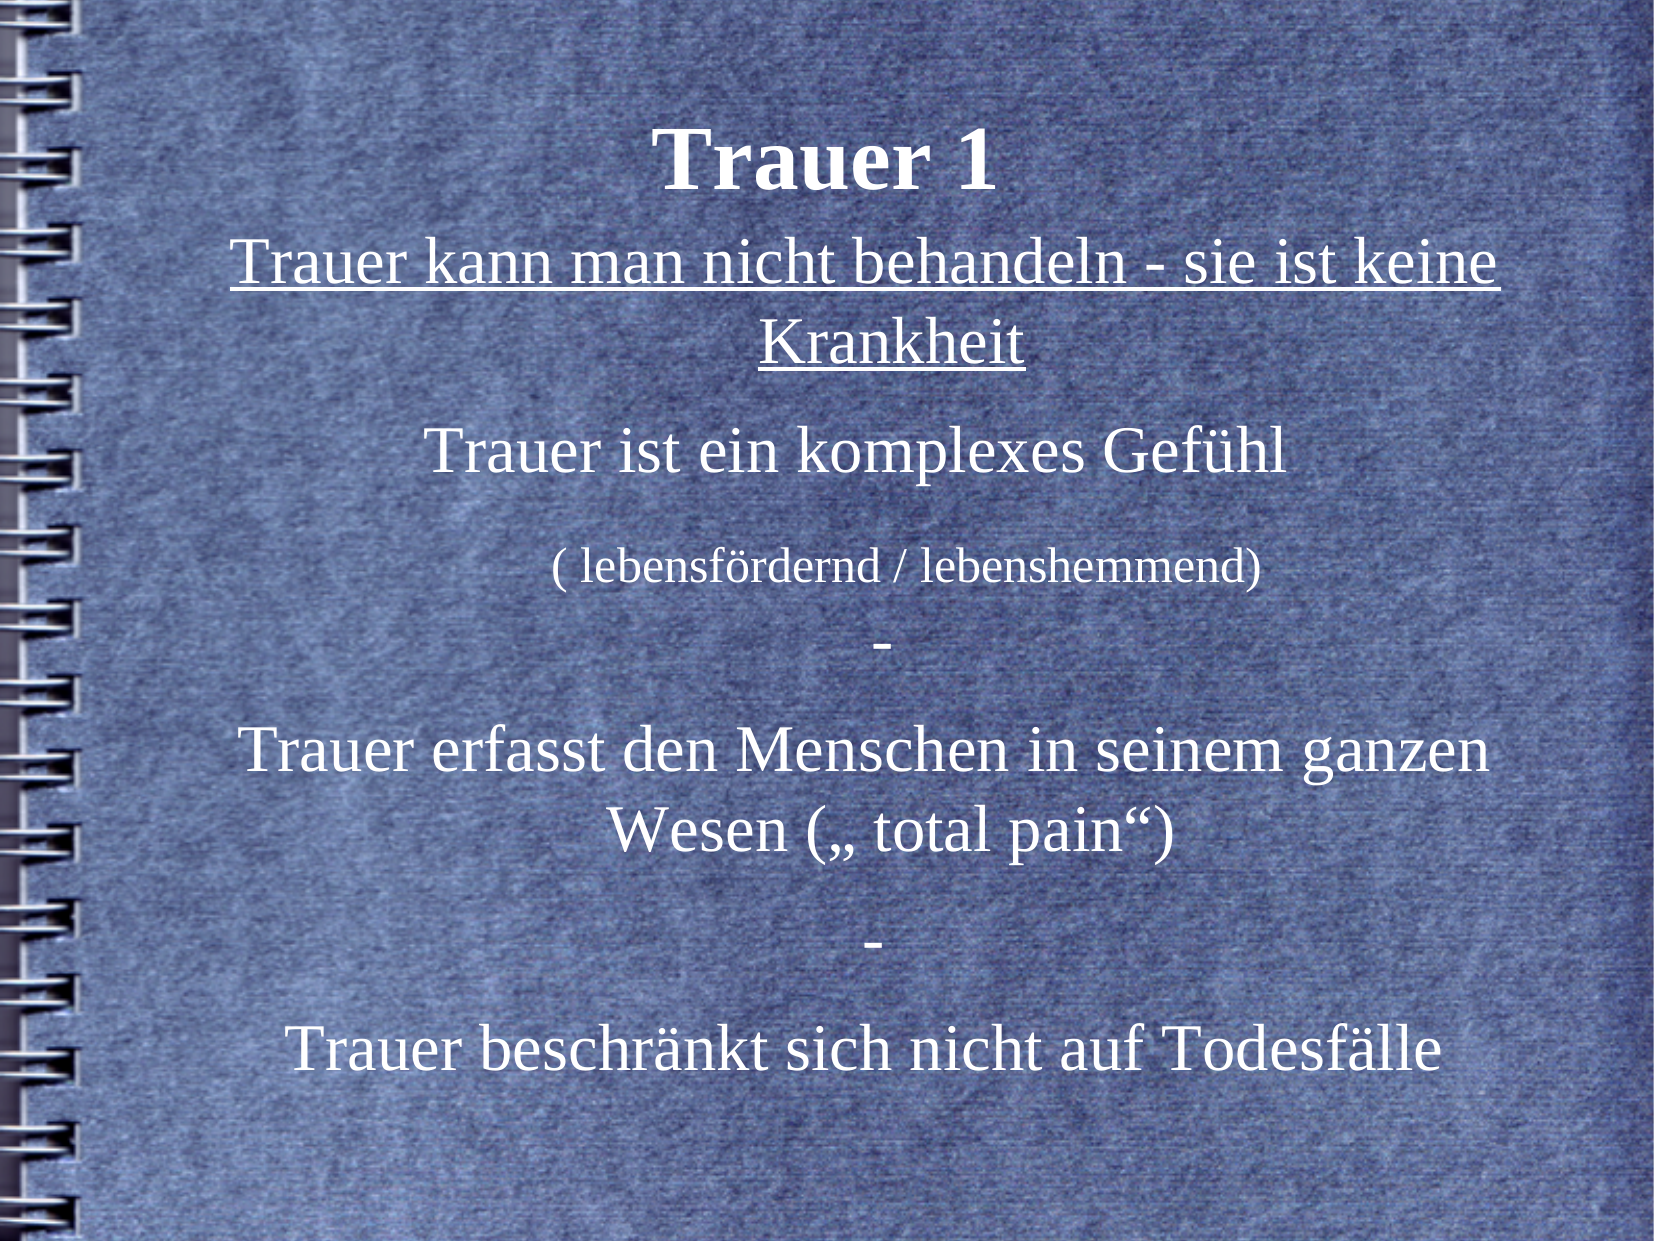

# Trauer 1
Trauer kann man nicht behandeln - sie ist keine Krankheit
Trauer ist ein komplexes Gefühl
 ( lebensfördernd / lebenshemmend) -
Trauer erfasst den Menschen in seinem ganzen Wesen („ total pain“)
 -
Trauer beschränkt sich nicht auf Todesfälle